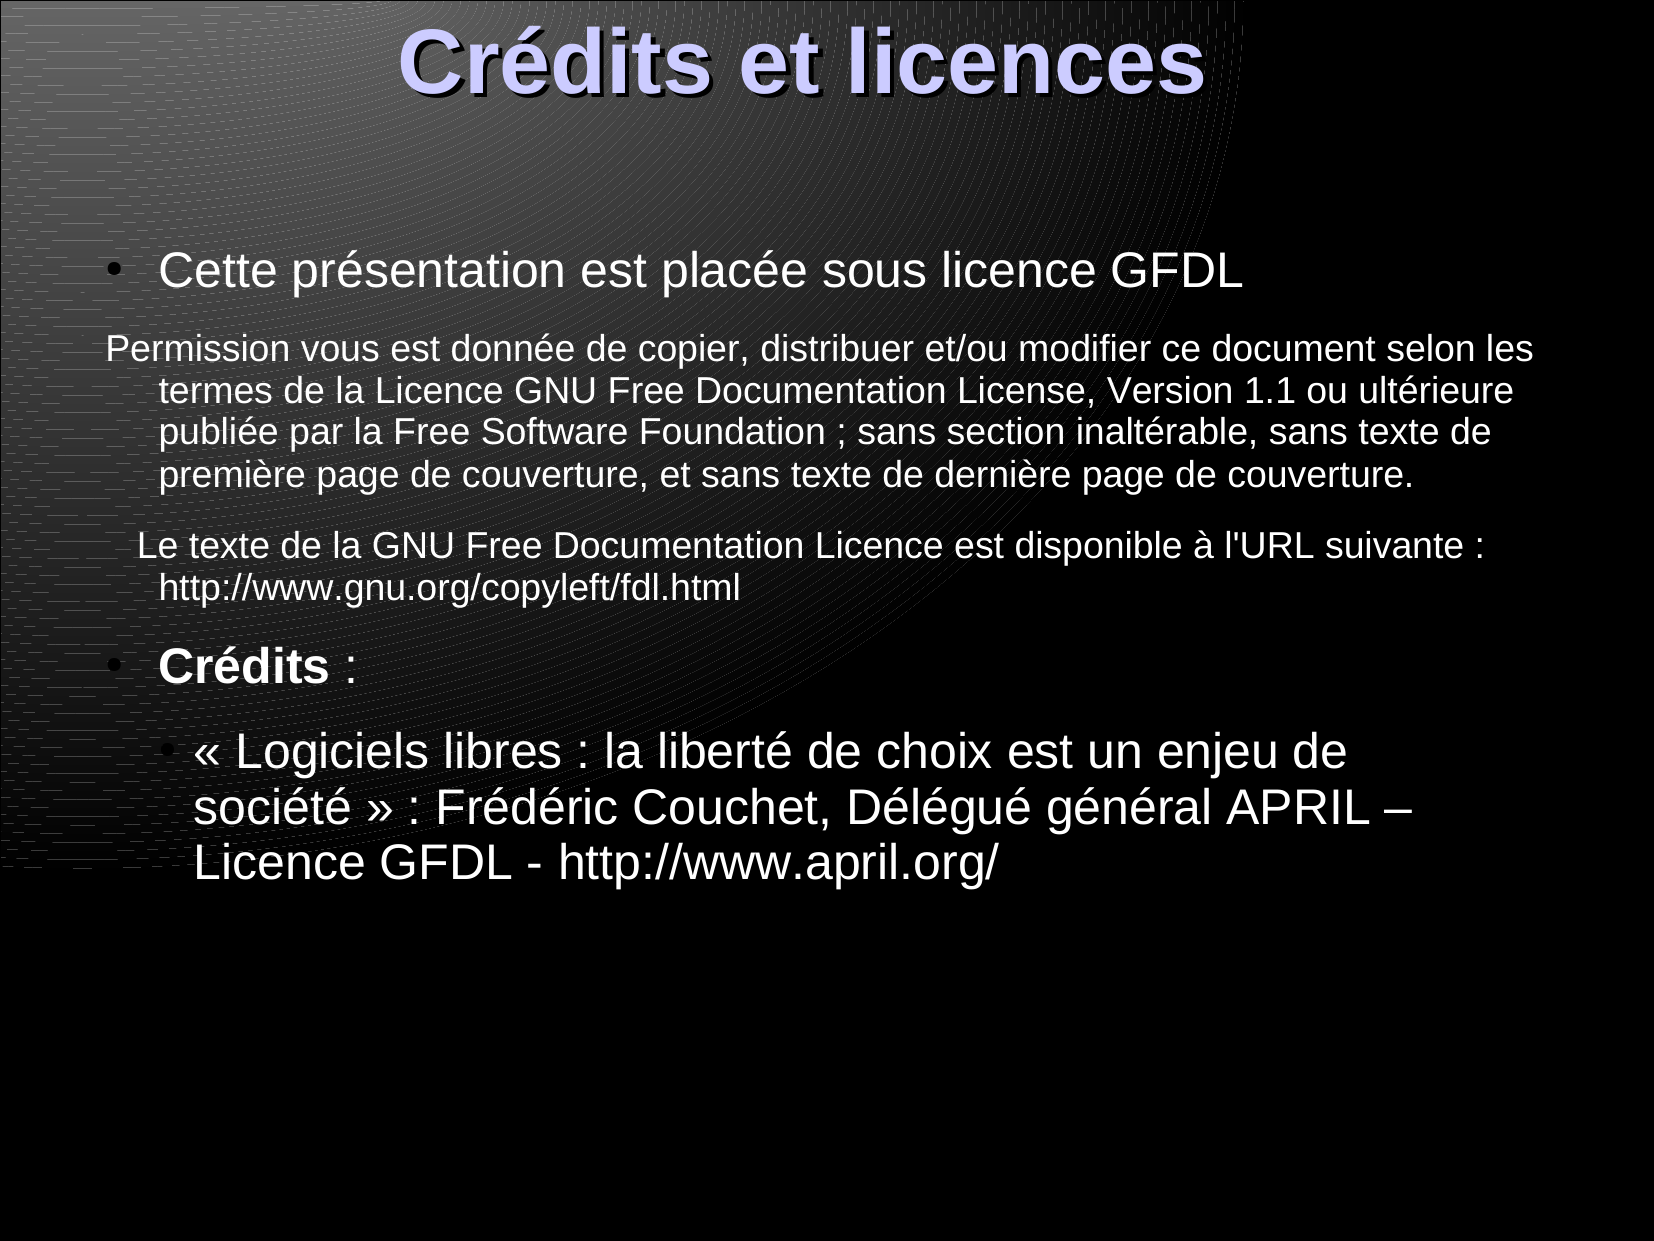

# Crédits et licences
Cette présentation est placée sous licence GFDL
Permission vous est donnée de copier, distribuer et/ou modifier ce document selon les termes de la Licence GNU Free Documentation License, Version 1.1 ou ultérieure publiée par la Free Software Foundation ; sans section inaltérable, sans texte de première page de couverture, et sans texte de dernière page de couverture.
 Le texte de la GNU Free Documentation Licence est disponible à l'URL suivante : http://www.gnu.org/copyleft/fdl.html
Crédits :
« Logiciels libres : la liberté de choix est un enjeu de société » : Frédéric Couchet, Délégué général APRIL – Licence GFDL - http://www.april.org/